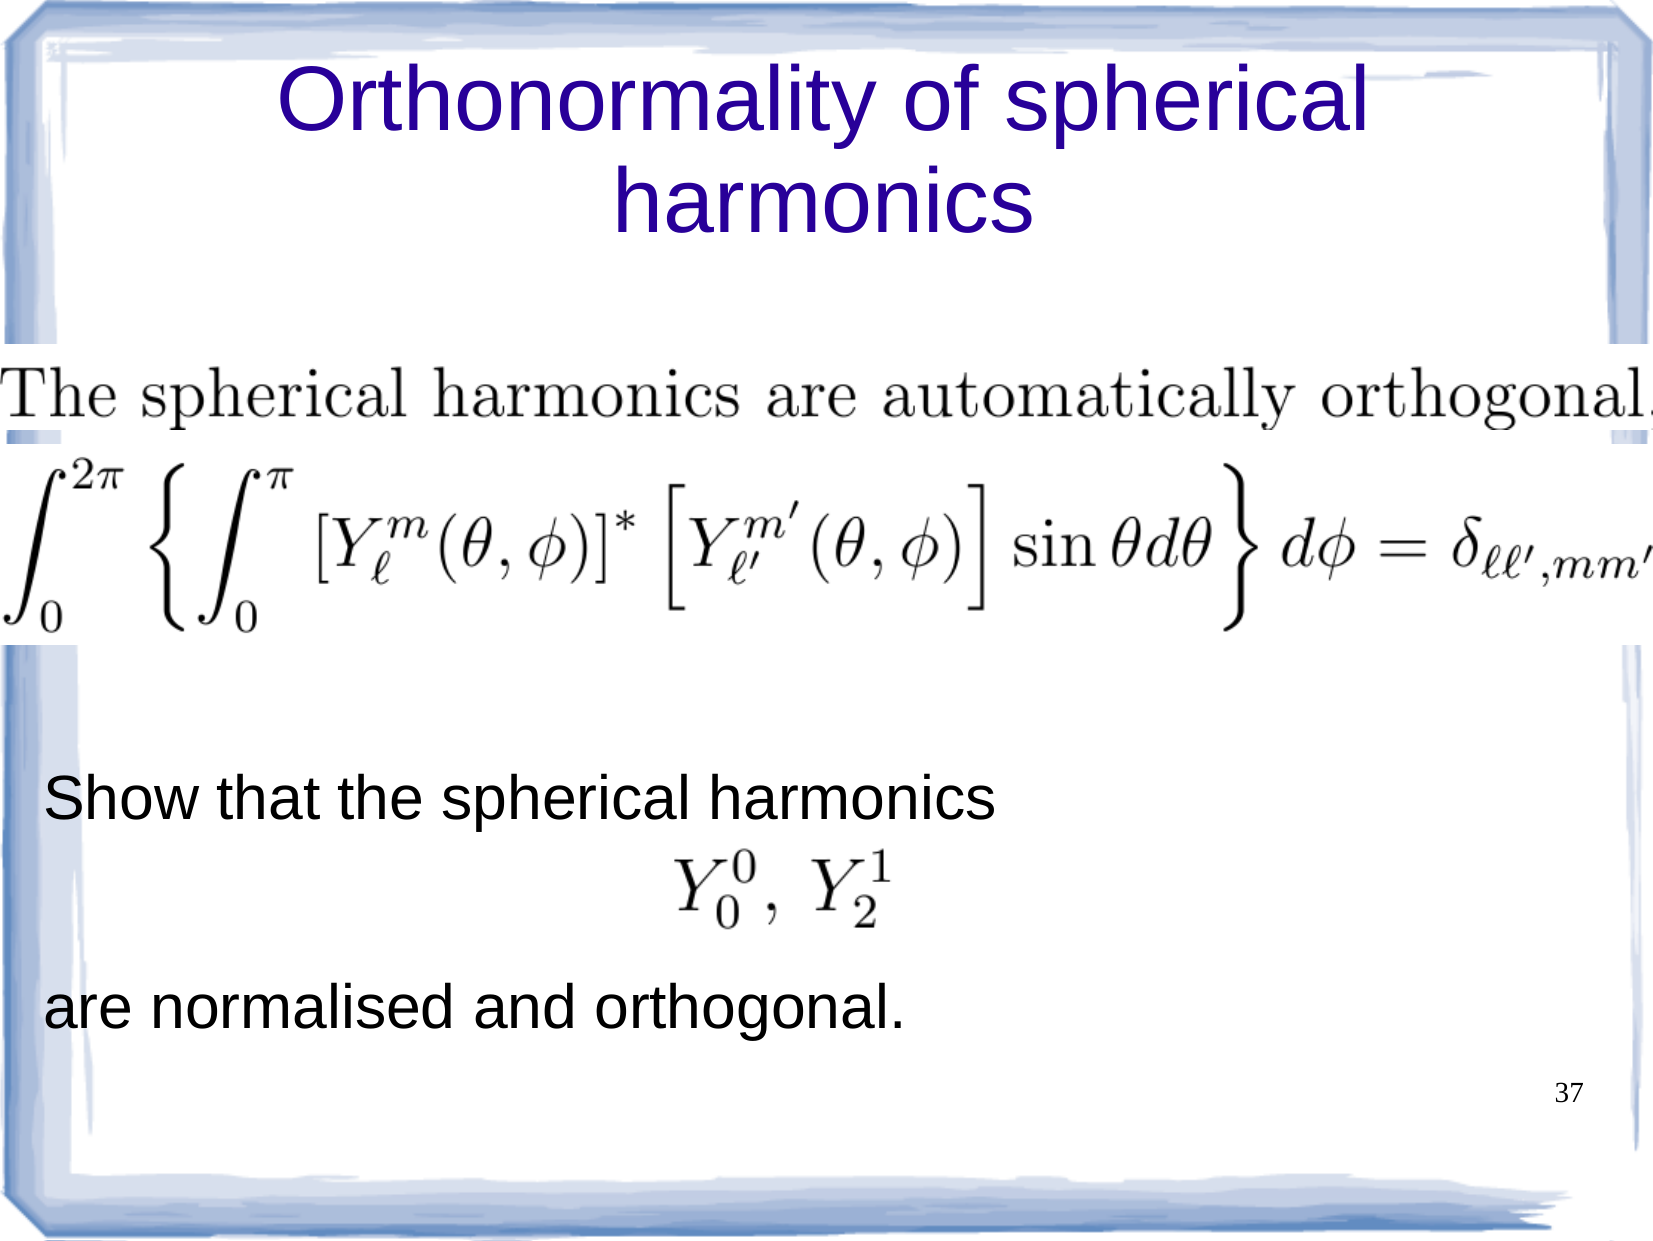

# Orthonormality of spherical harmonics
Show that the spherical harmonics
are normalised and orthogonal.
37